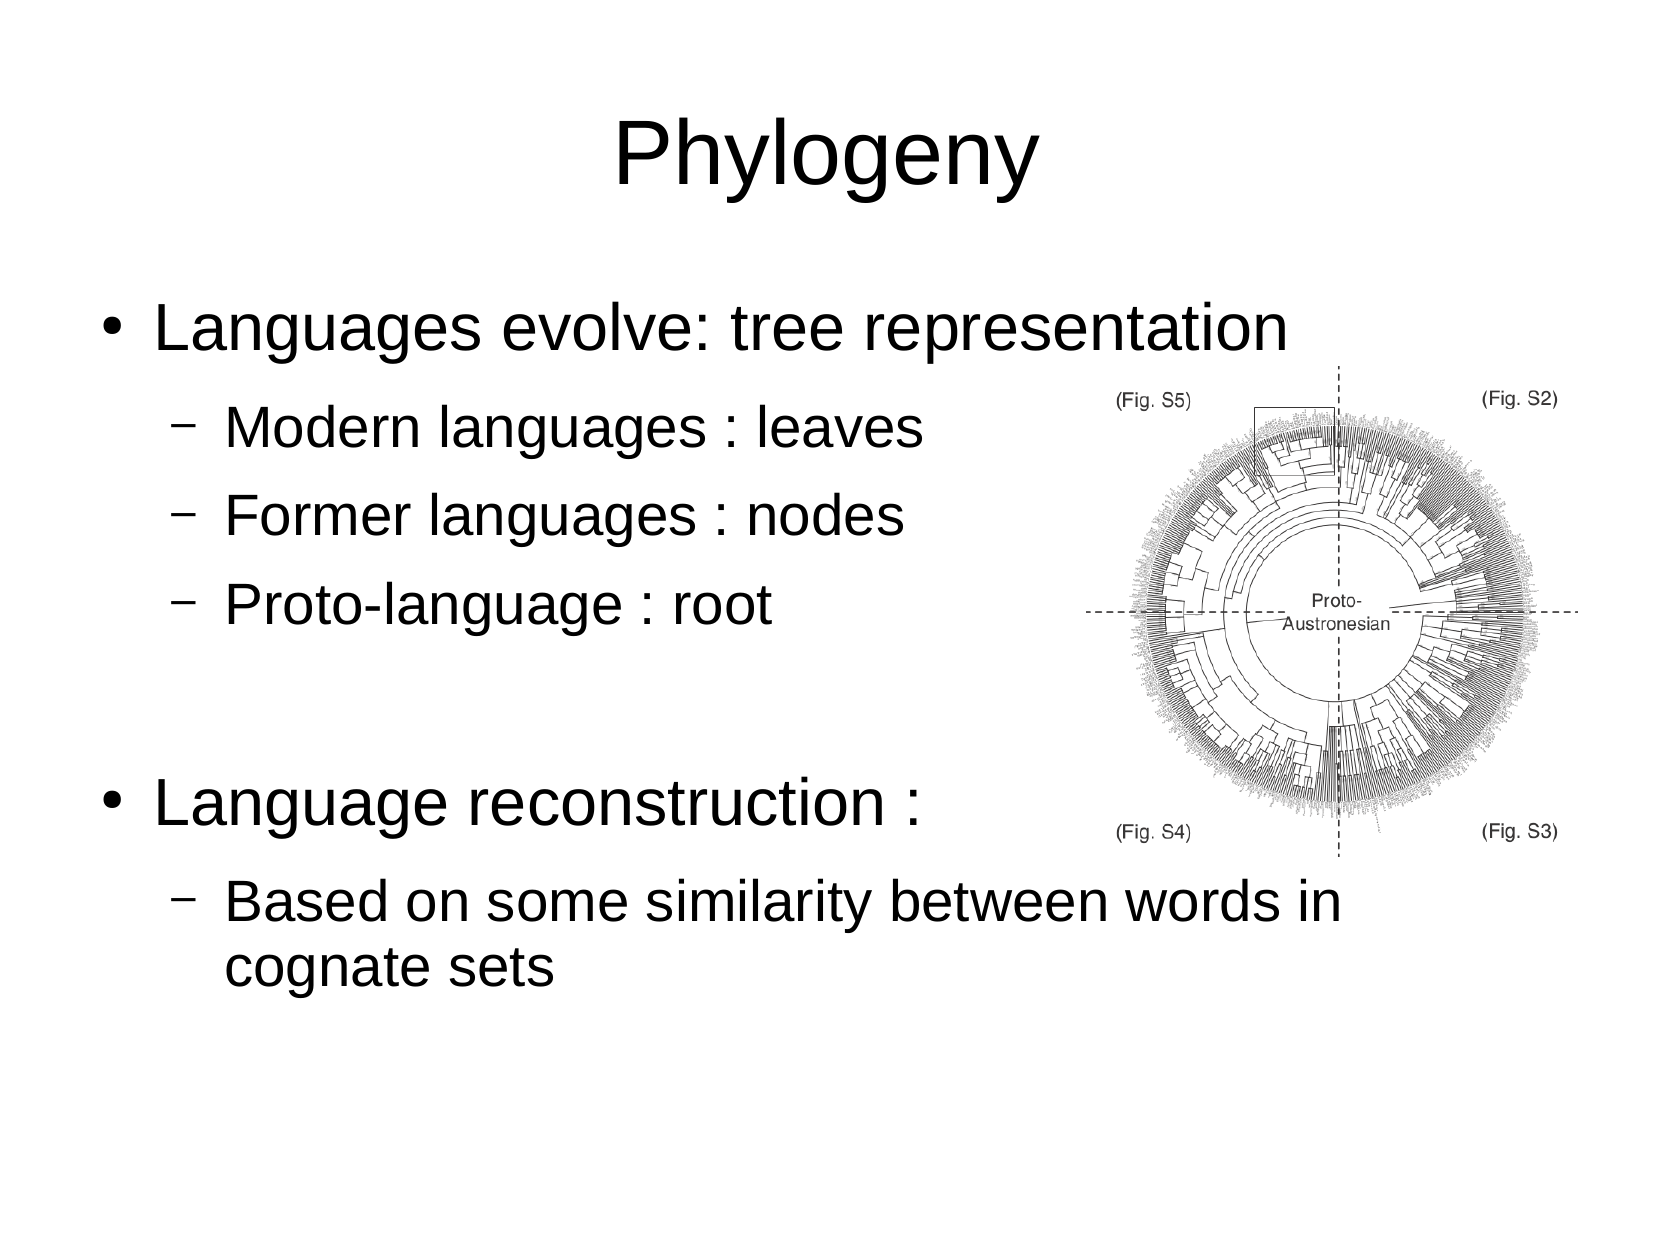

# Phylogeny
Languages evolve: tree representation
Modern languages : leaves
Former languages : nodes
Proto-language : root
Language reconstruction :
Based on some similarity between words in cognate sets